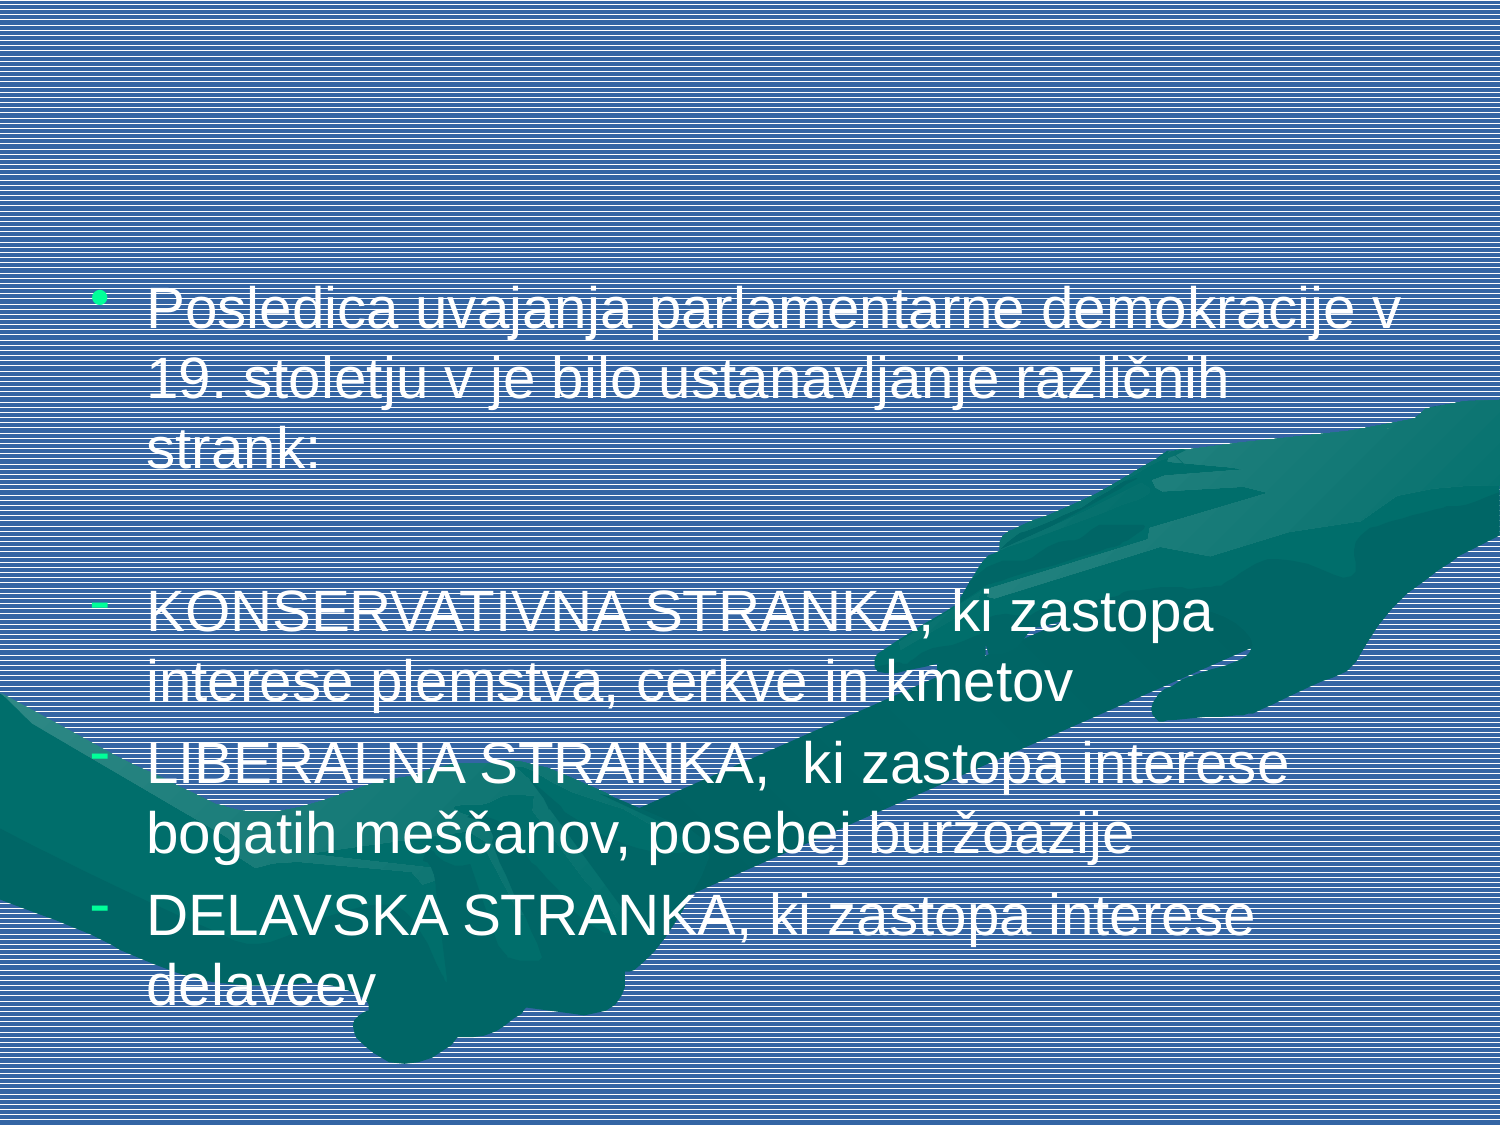

Posledica uvajanja parlamentarne demokracije v 19. stoletju v je bilo ustanavljanje različnih strank:
KONSERVATIVNA STRANKA, ki zastopa interese plemstva, cerkve in kmetov
LIBERALNA STRANKA, ki zastopa interese bogatih meščanov, posebej buržoazije
DELAVSKA STRANKA, ki zastopa interese delavcev
#